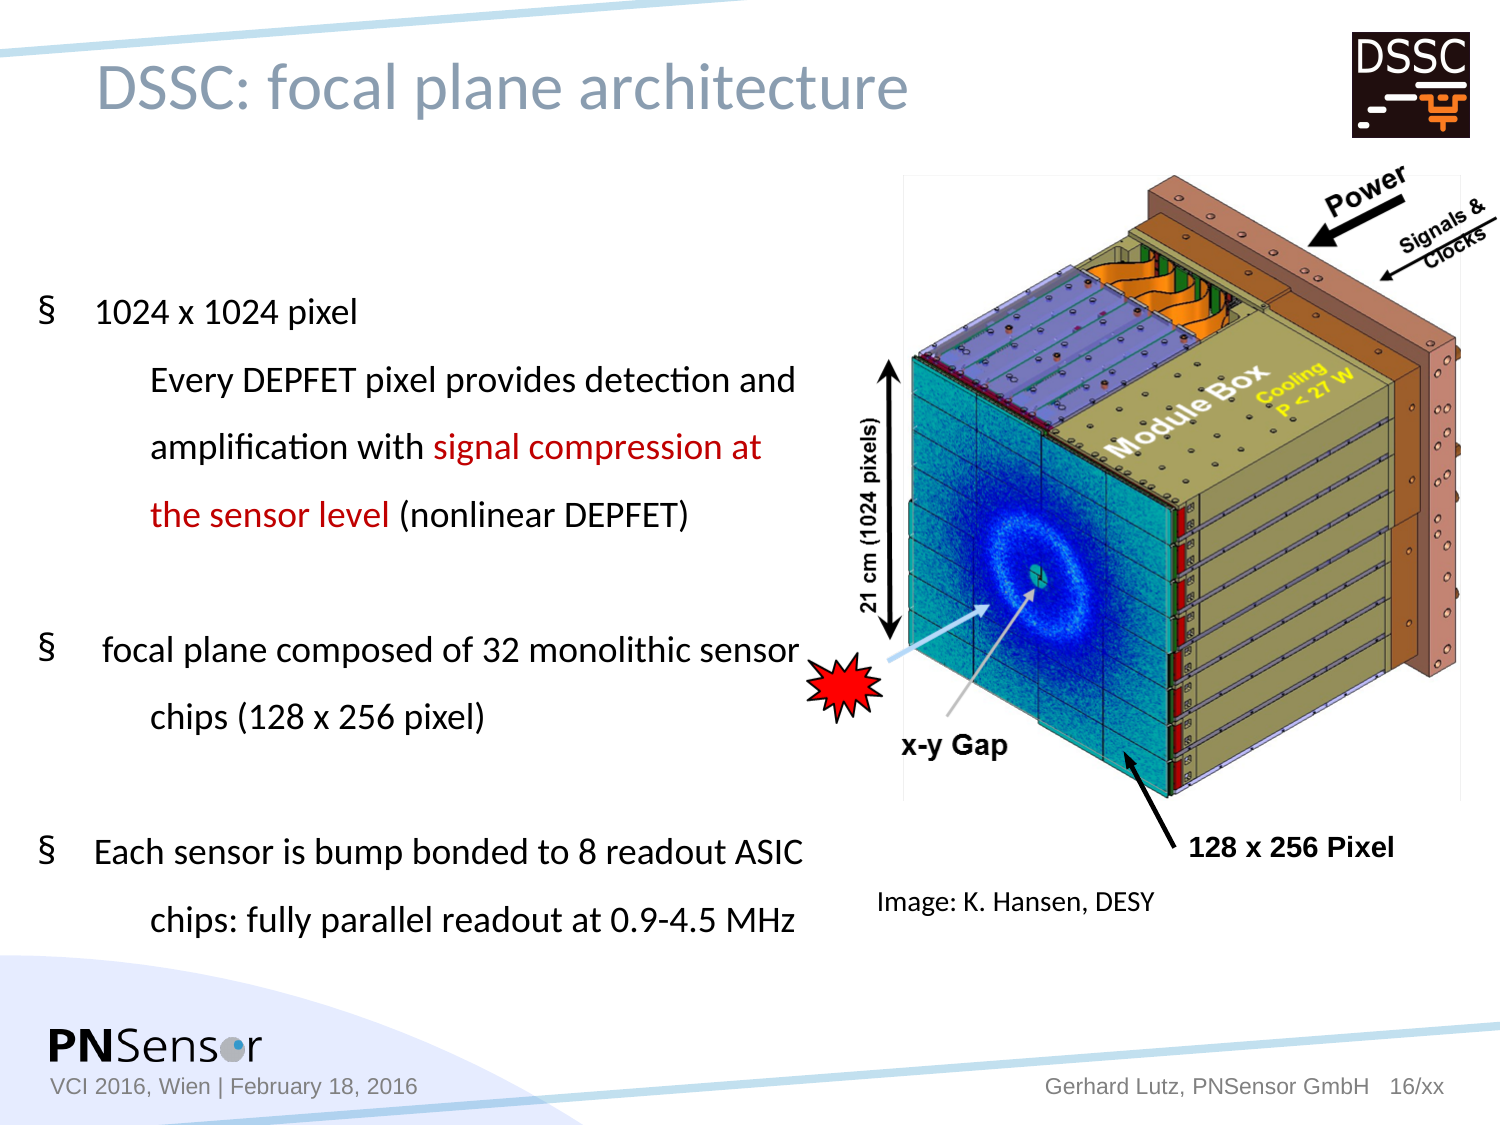

# DSSC: focal plane architecture
1024 x 1024 pixel Every DEPFET pixel provides detection and amplification with signal compression at the sensor level (nonlinear DEPFET)
 focal plane composed of 32 monolithic sensor chips (128 x 256 pixel)
Each sensor is bump bonded to 8 readout ASIC chips: fully parallel readout at 0.9-4.5 MHz
128 x 256 Pixel
Image: K. Hansen, DESY